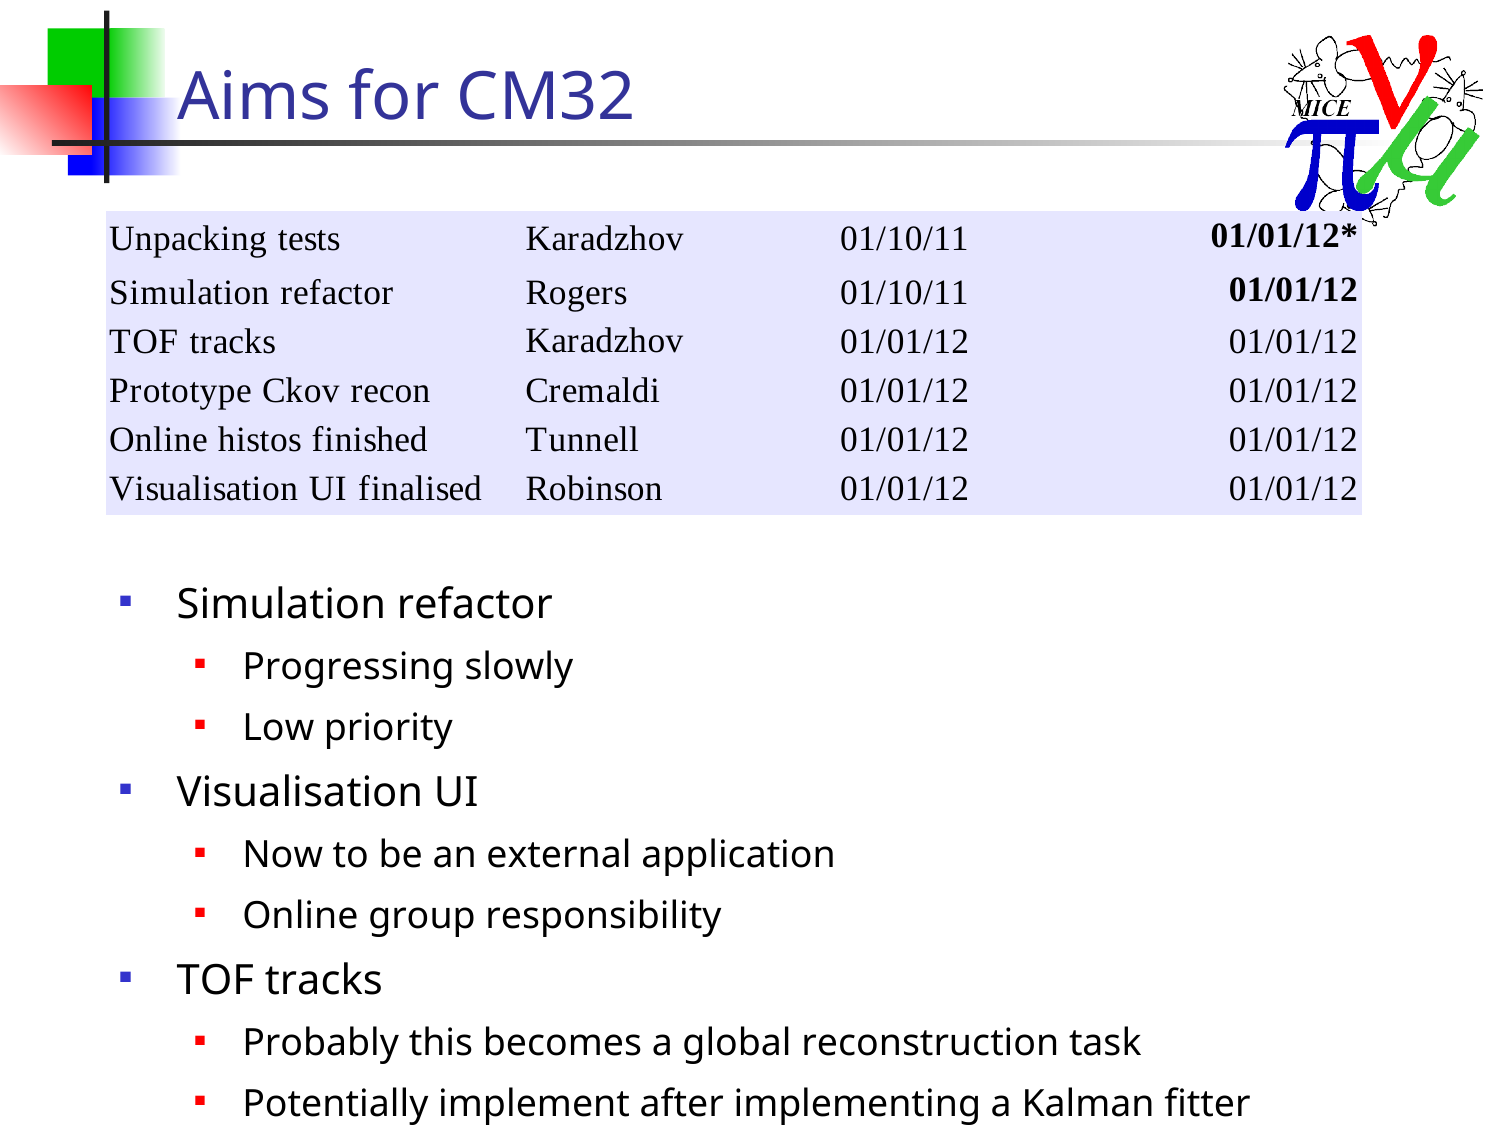

# Aims for CM32
Simulation refactor
Progressing slowly
Low priority
Visualisation UI
Now to be an external application
Online group responsibility
TOF tracks
Probably this becomes a global reconstruction task
Potentially implement after implementing a Kalman fitter
Others ... we hear about later